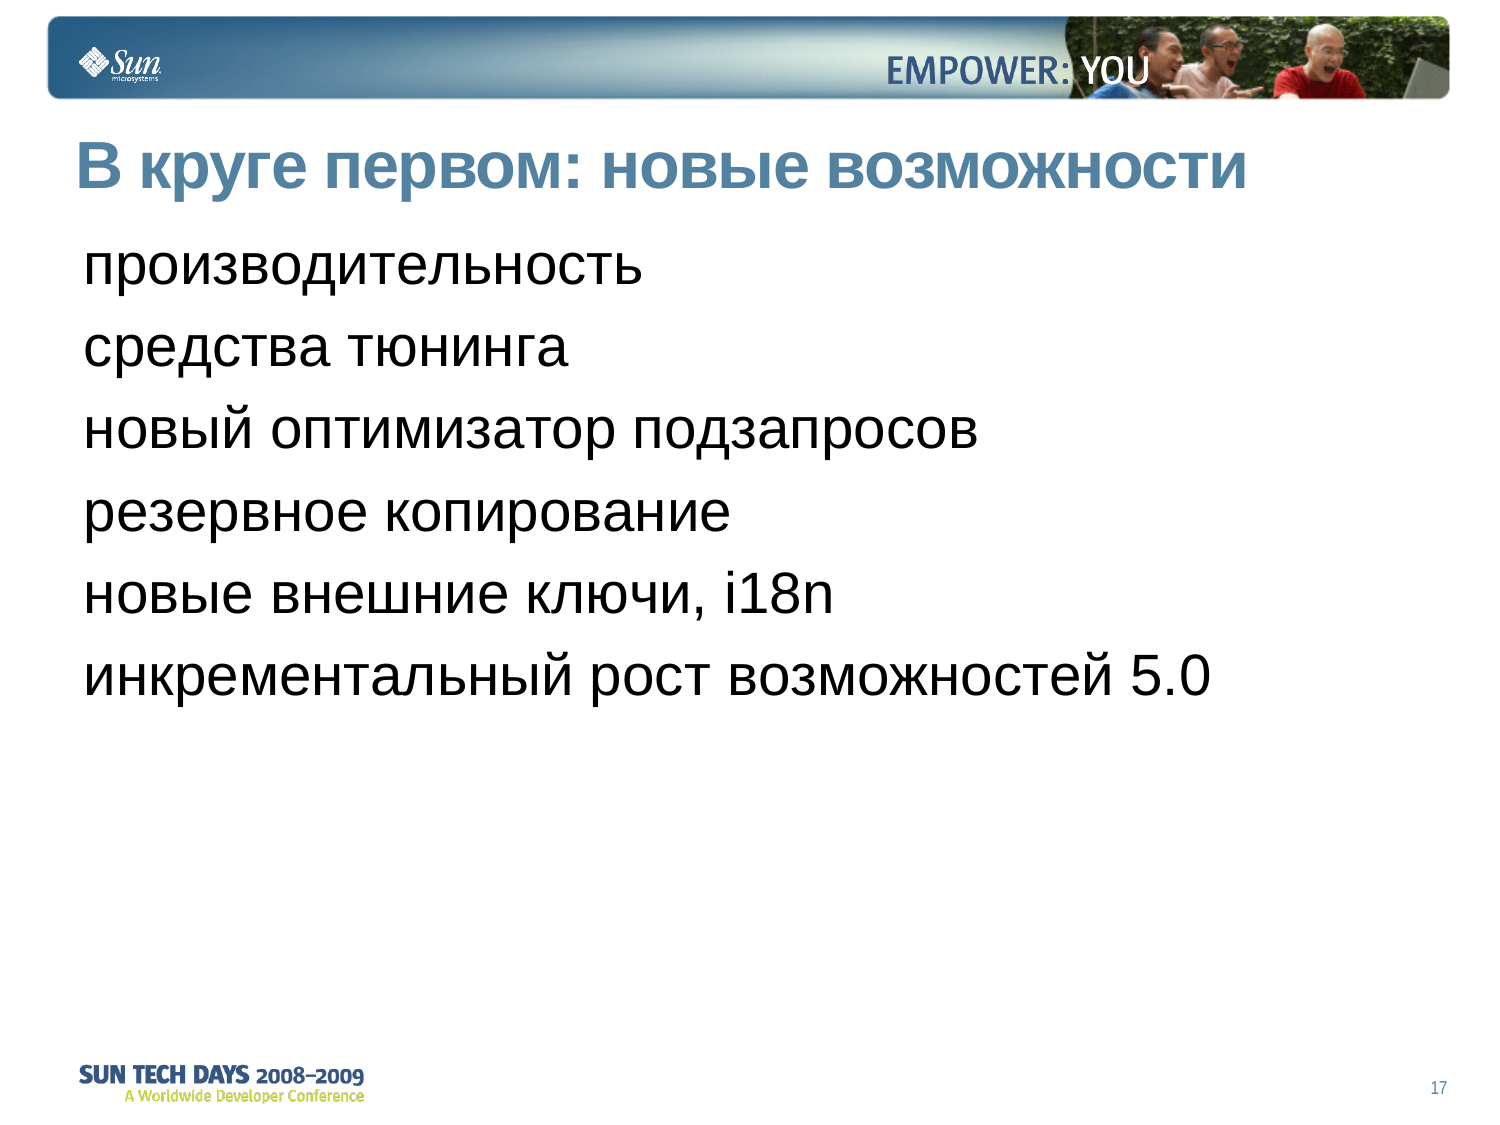

# В круге первом: новые возможности
производительность
средства тюнинга
новый оптимизатор подзапросов
резервное копирование
новые внешние ключи, i18n
инкрементальный рост возможностей 5.0